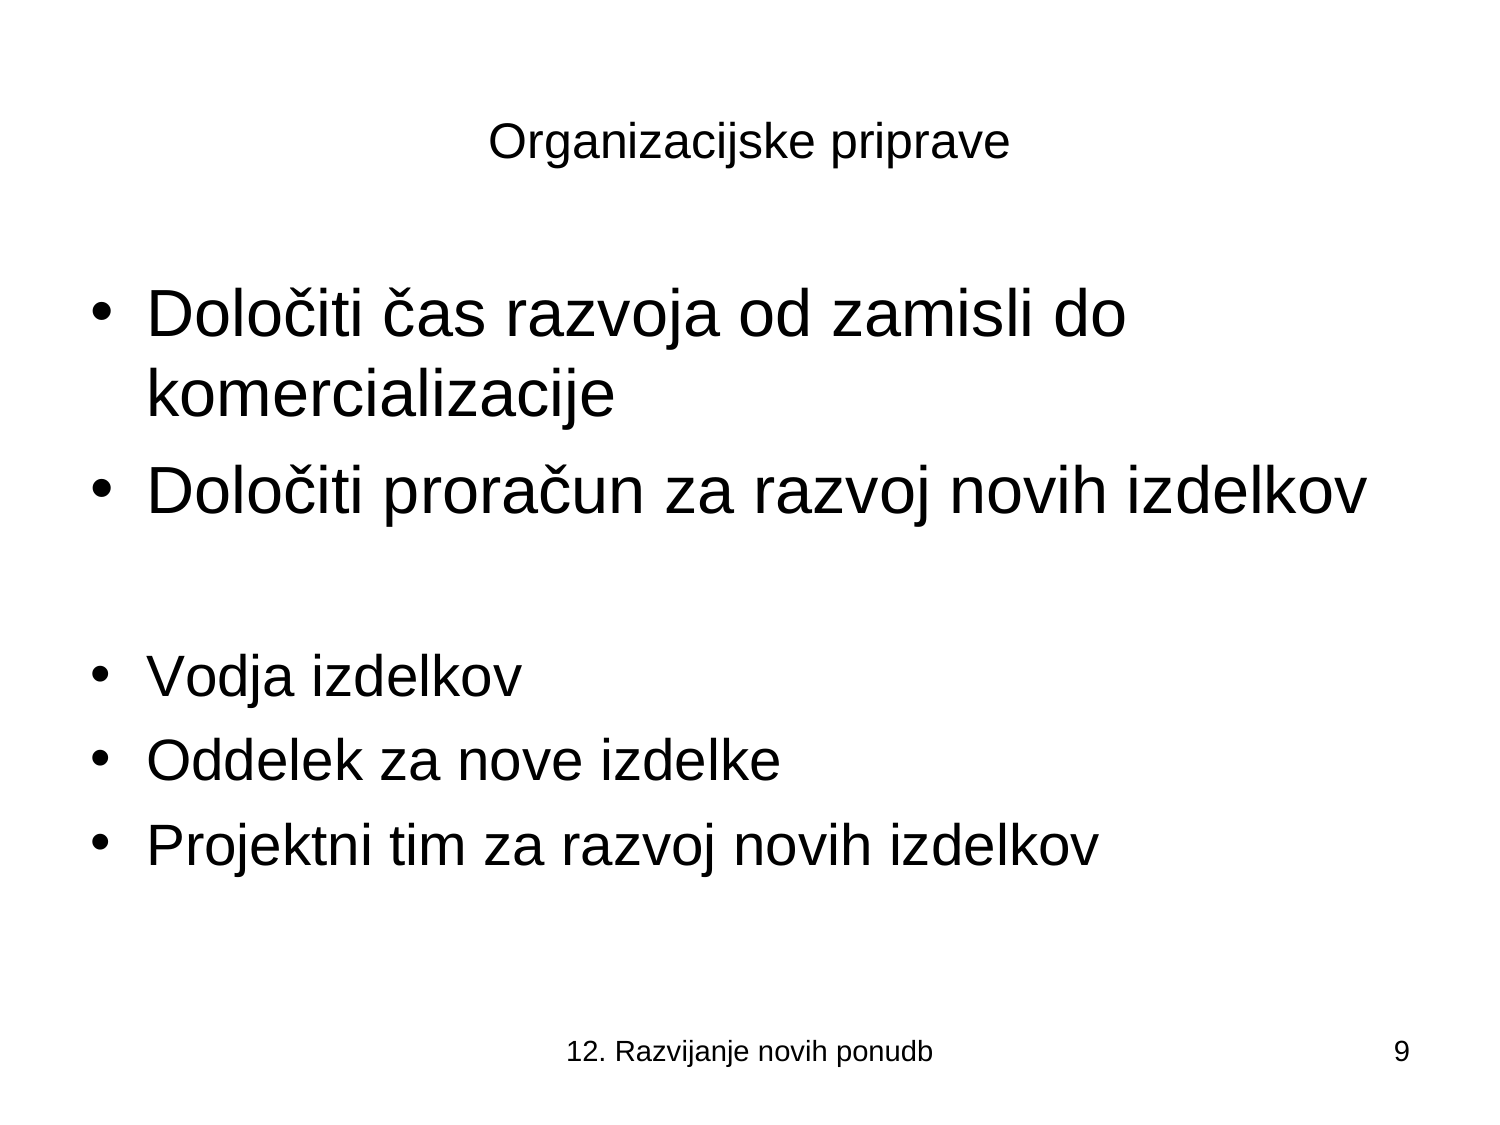

# Organizacijske priprave
Določiti čas razvoja od zamisli do komercializacije
Določiti proračun za razvoj novih izdelkov
Vodja izdelkov
Oddelek za nove izdelke
Projektni tim za razvoj novih izdelkov
12. Razvijanje novih ponudb